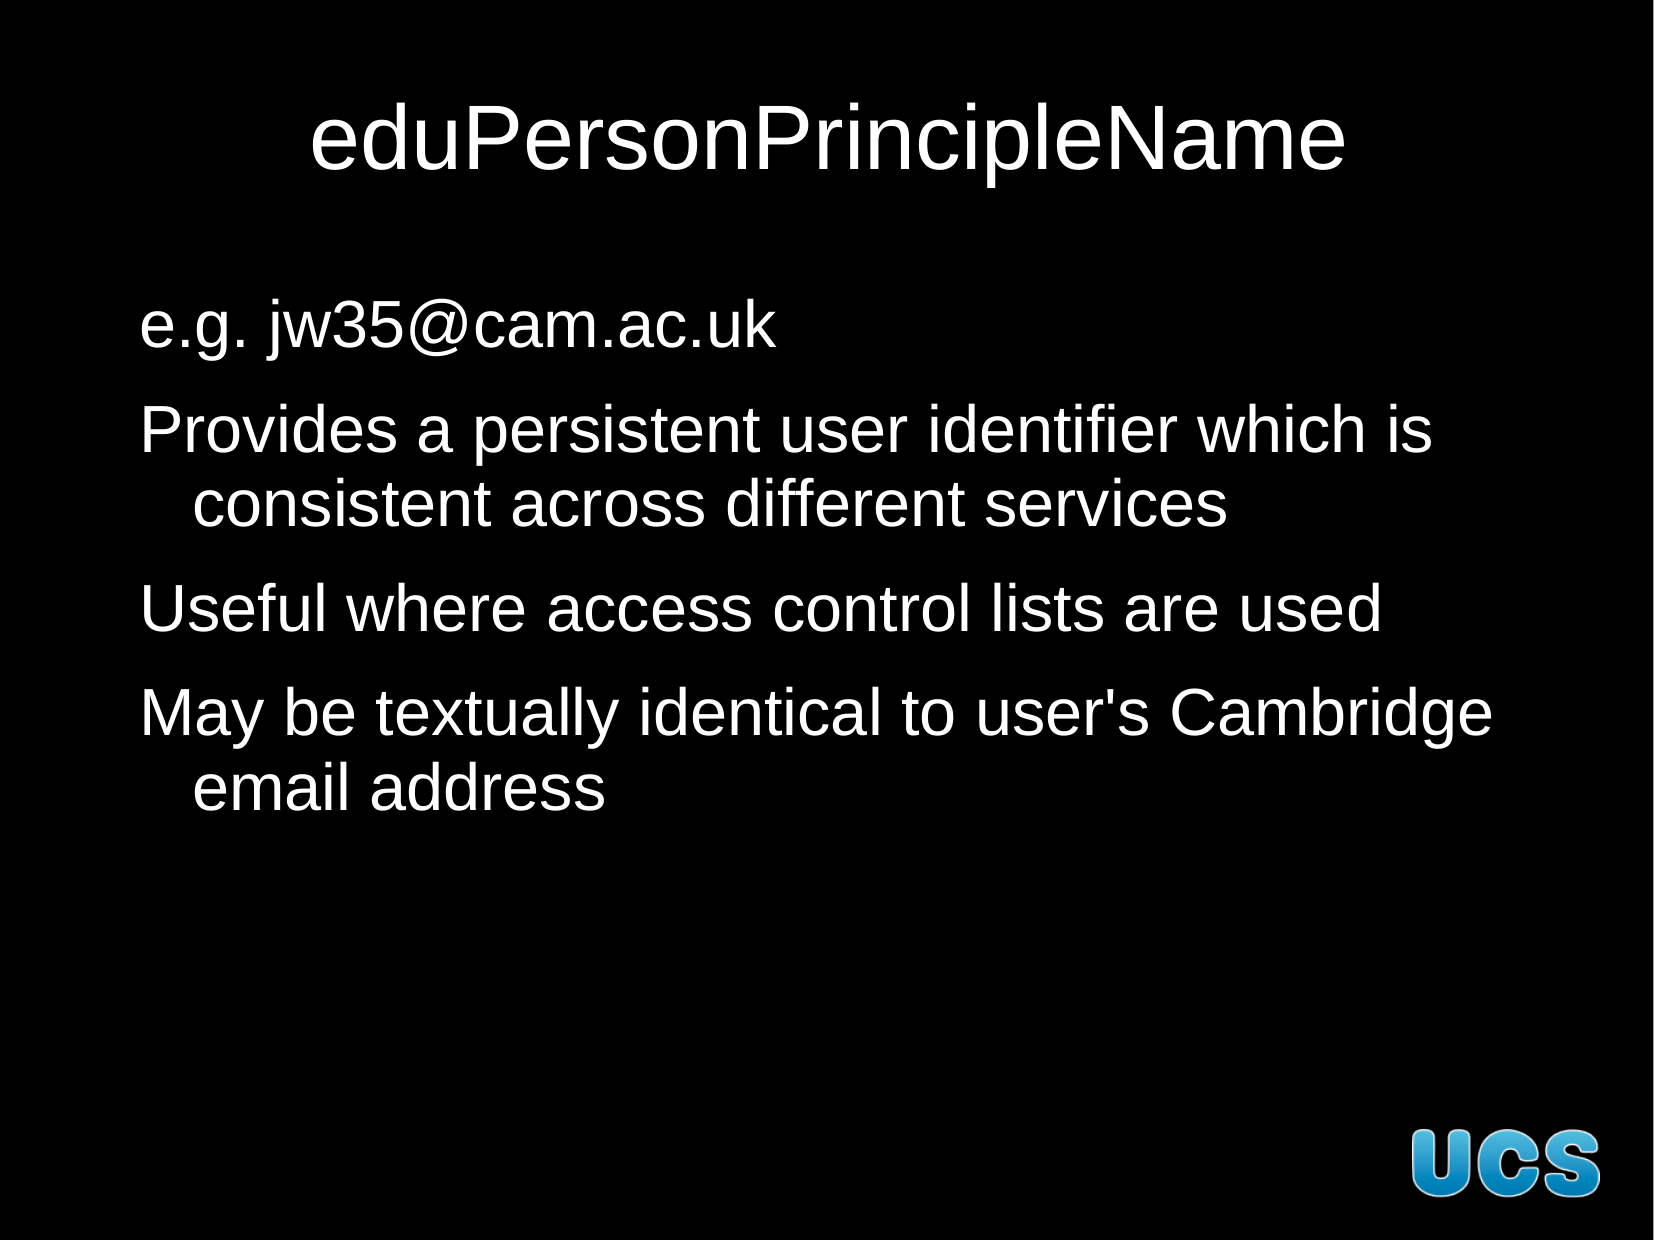

# eduPersonPrincipleName
e.g. jw35@cam.ac.uk
Provides a persistent user identifier which is consistent across different services
Useful where access control lists are used
May be textually identical to user's Cambridge email address